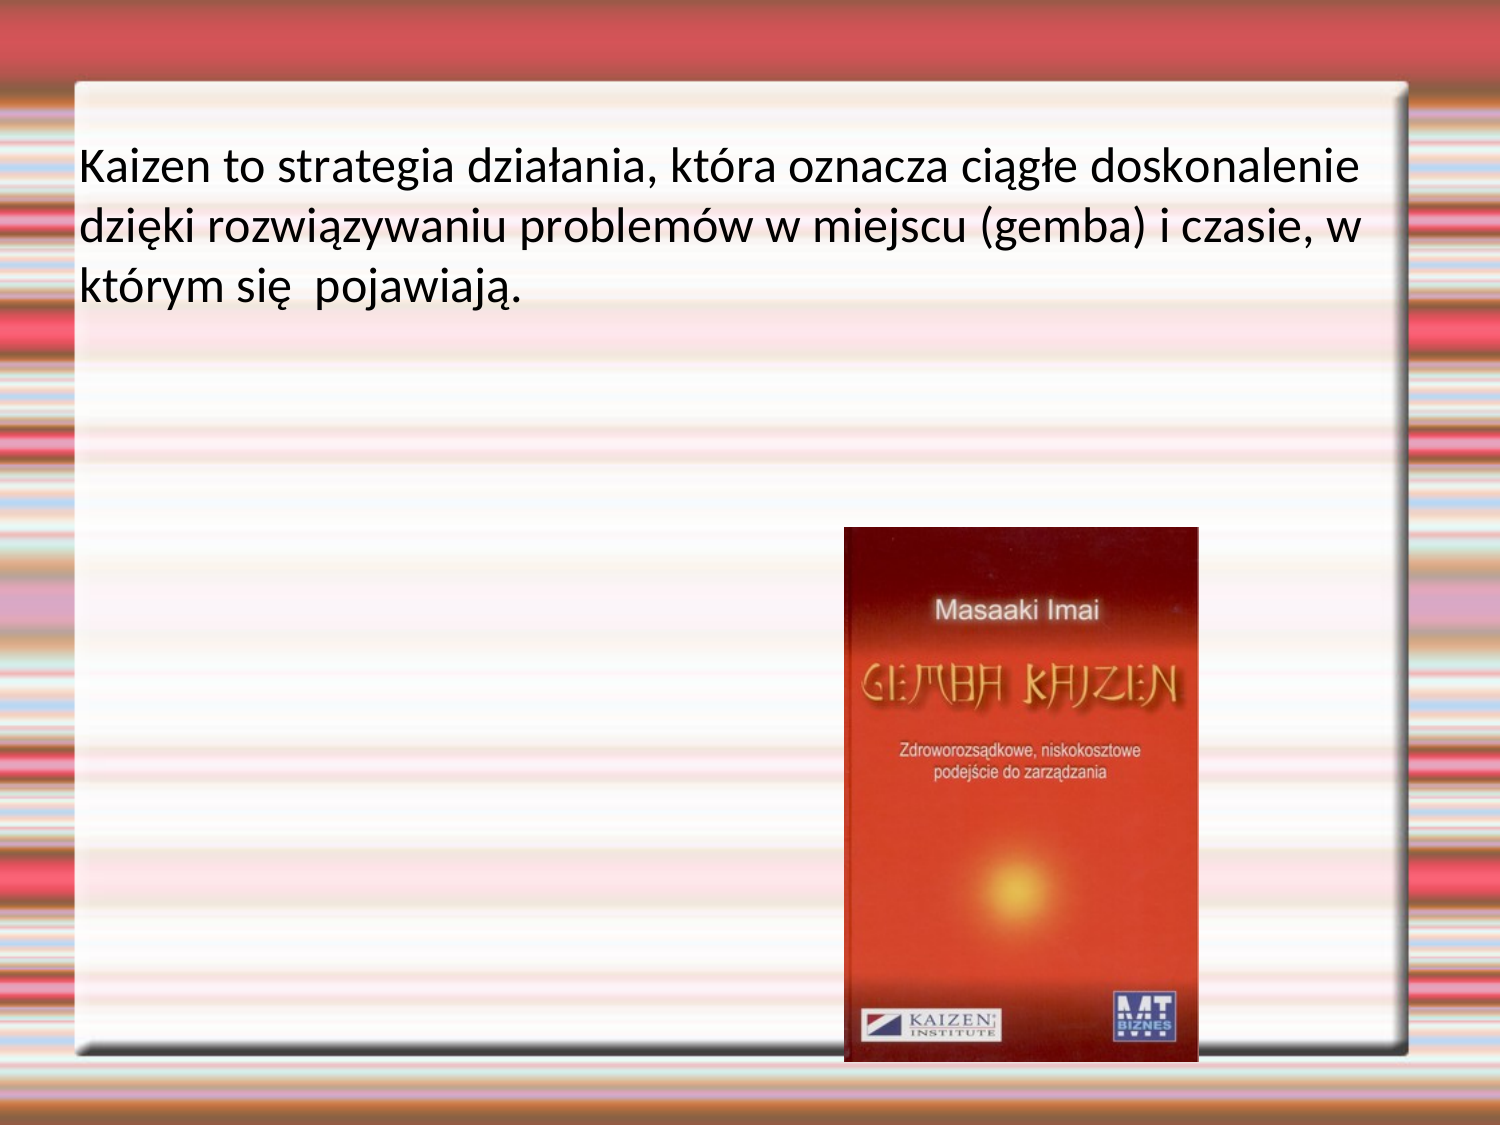

# Kaizen to strategia działania, która oznacza ciągłe doskonalenie dzięki rozwiązywaniu problemów w miejscu (gemba) i czasie, w którym się pojawiają.